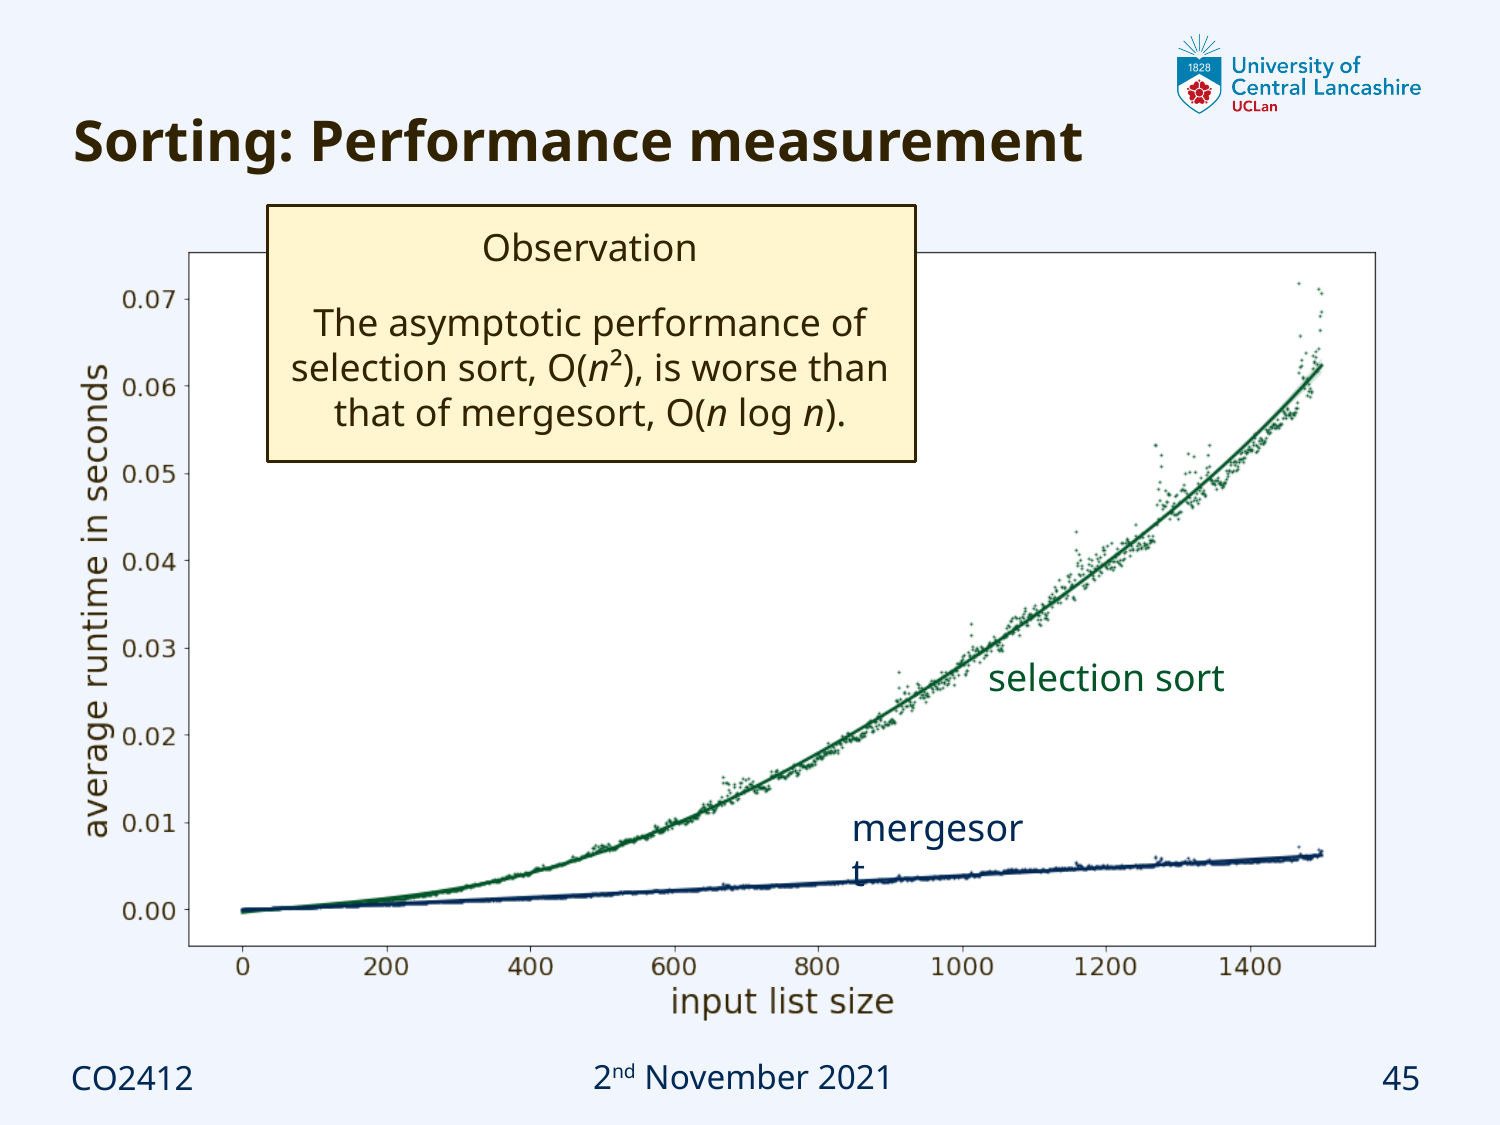

# Sorting: Performance measurement
Observation
The asymptotic performance of selection sort, O(n²), is worse than that of mergesort, O(n log n).
selection sort
mergesort